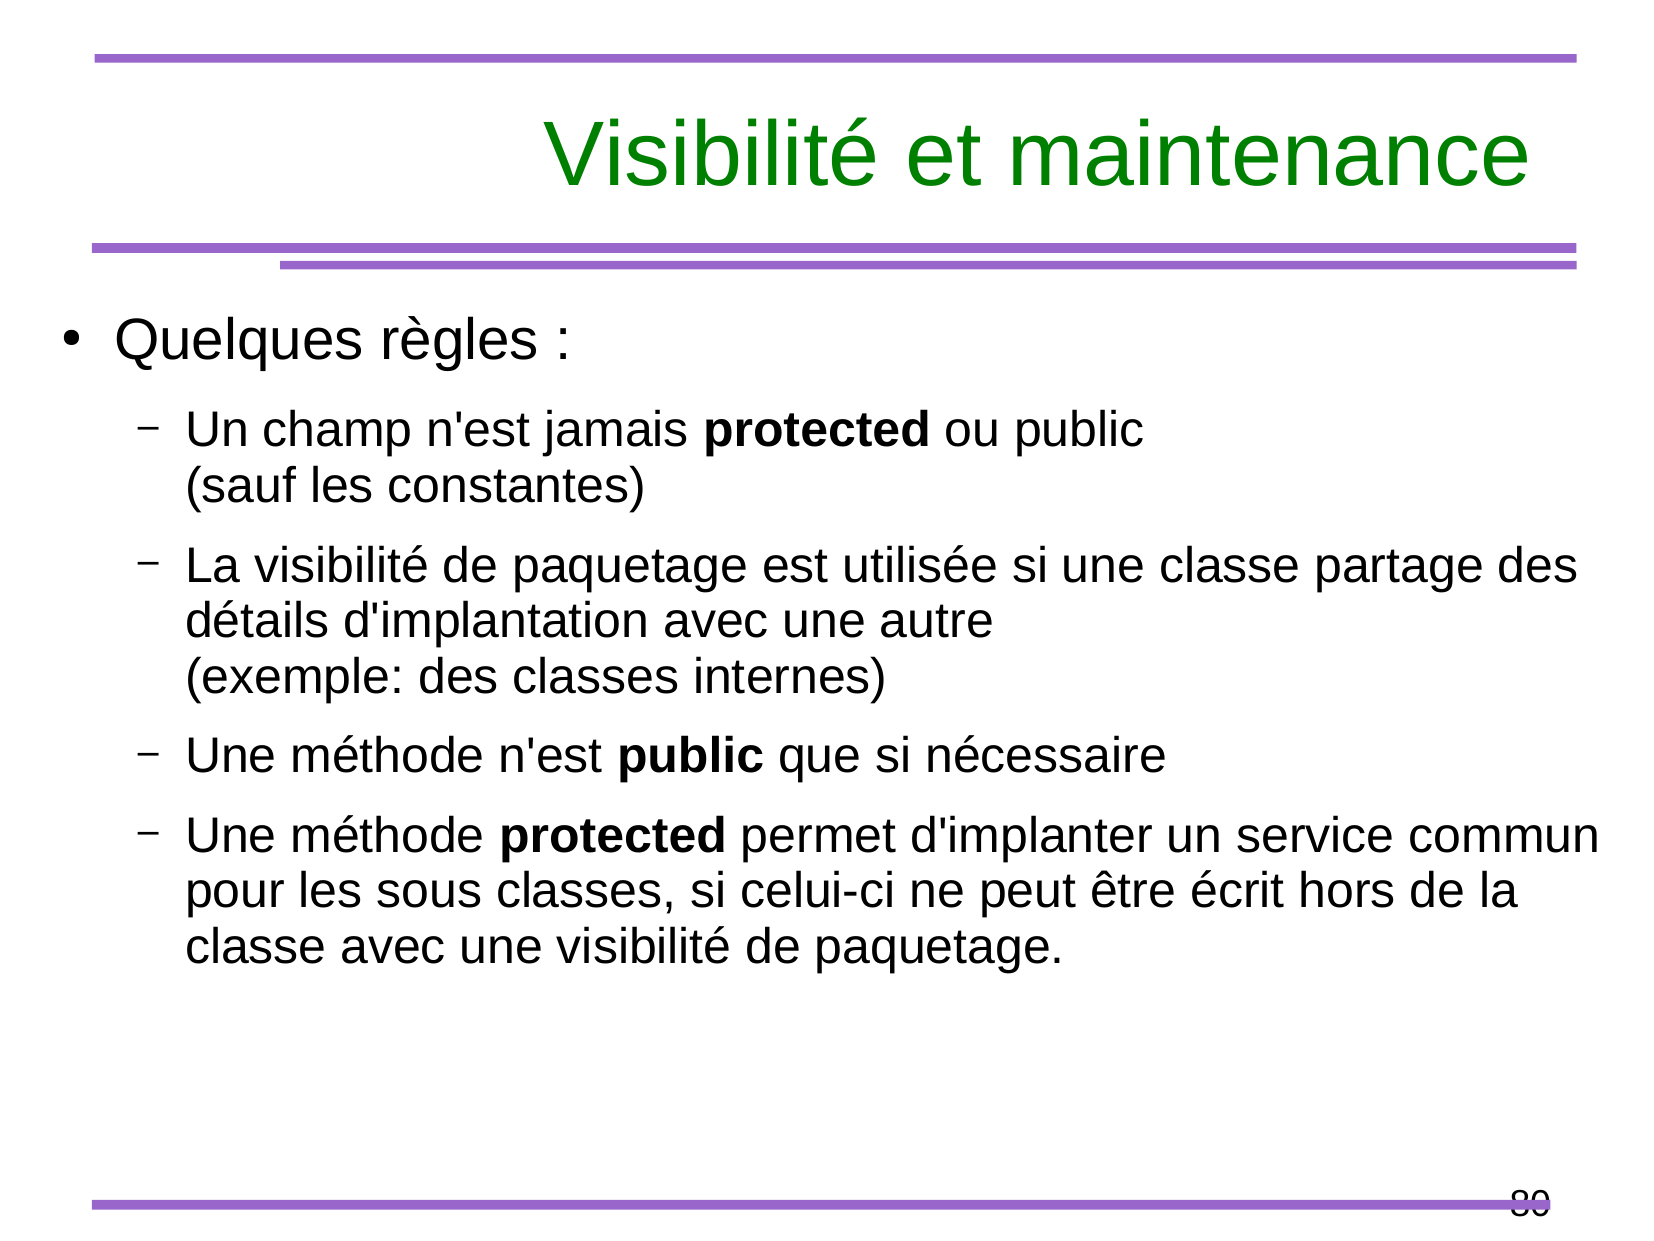

# Visibilité et maintenance
Quelques règles :
Un champ n'est jamais protected ou public
(sauf les constantes)
La visibilité de paquetage est utilisée si une classe partage des détails d'implantation avec une autre
(exemple: des classes internes)
Une méthode n'est public que si nécessaire
Une méthode protected permet d'implanter un service commun pour les sous classes, si celui-ci ne peut être écrit hors de la classe avec une visibilité de paquetage.